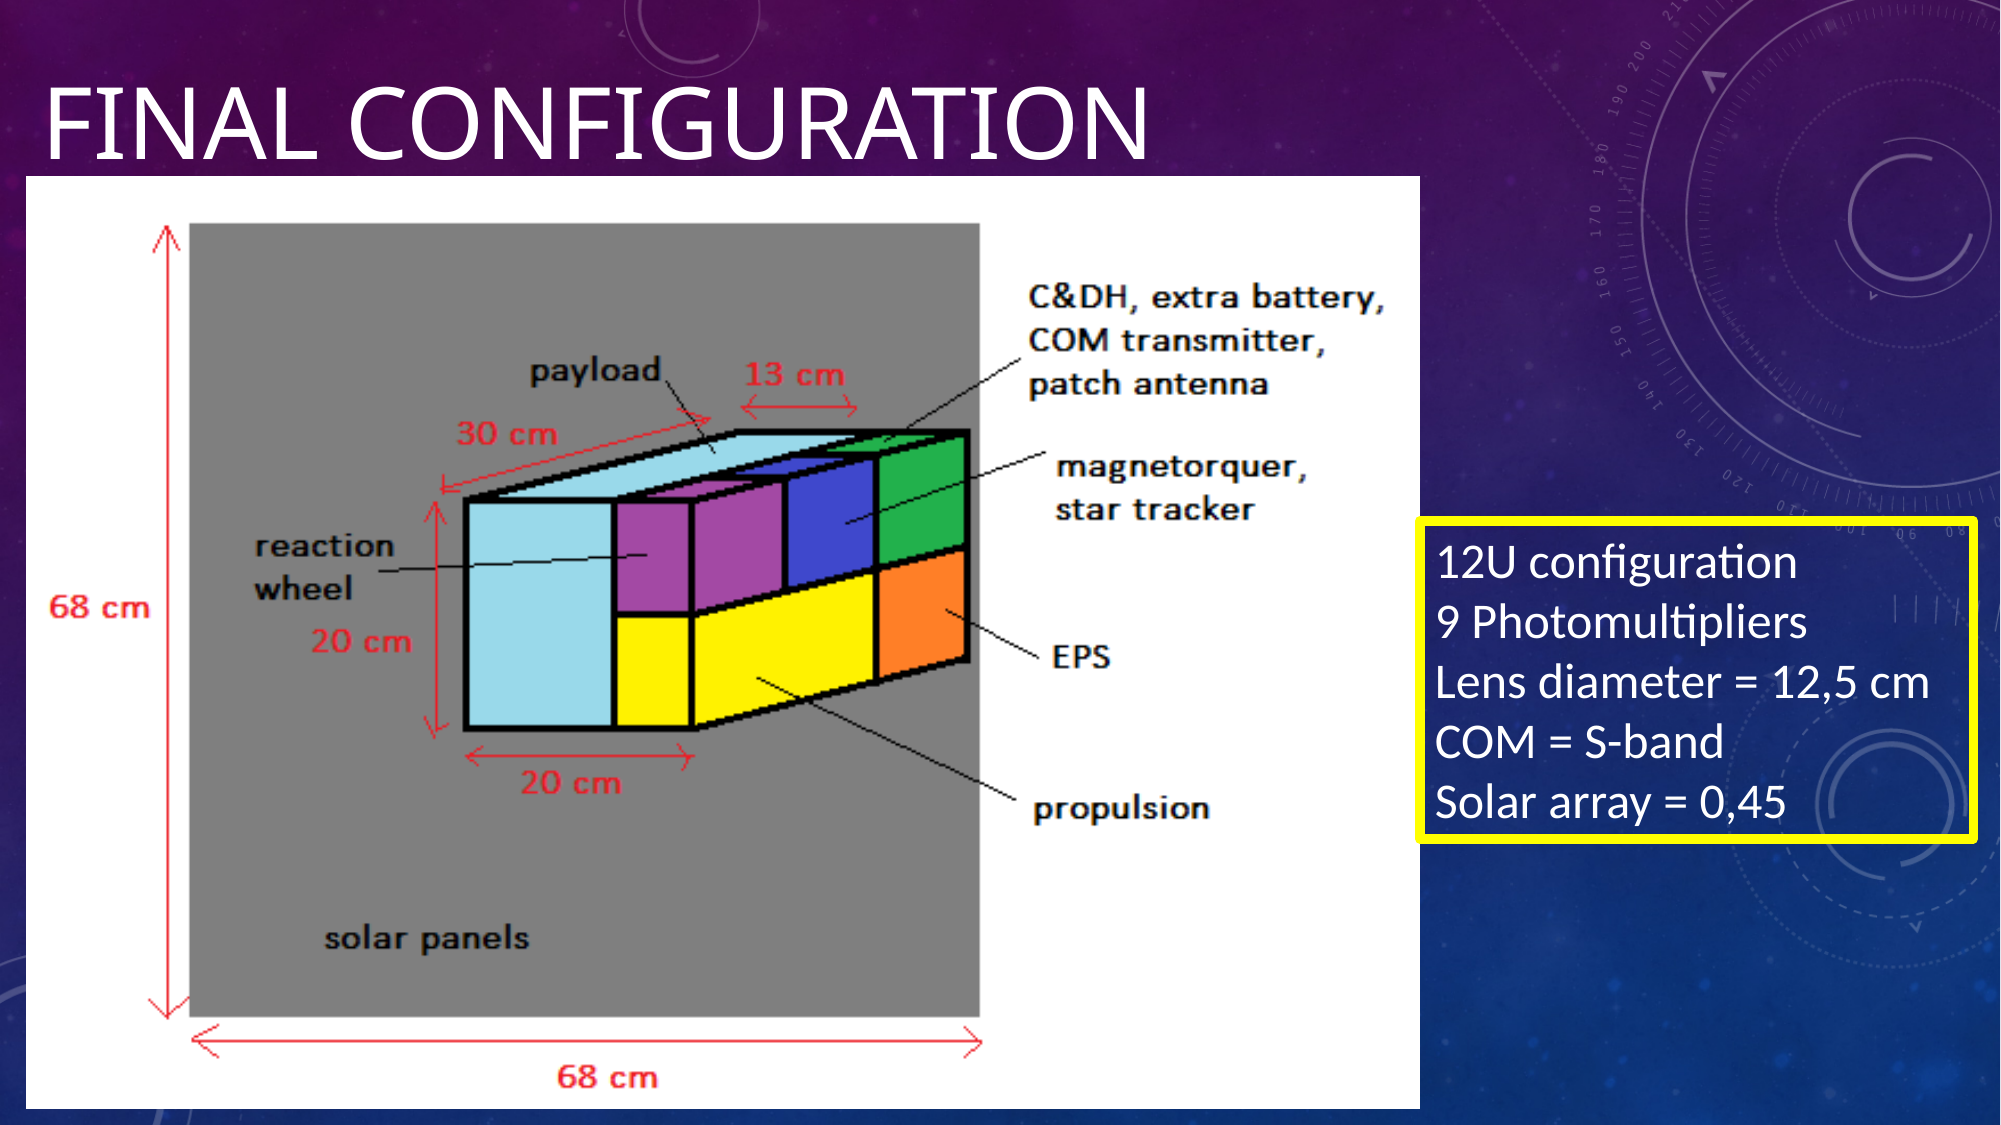

# Final configuration
12U configuration
9 Photomultipliers
Lens diameter = 12,5 cm
COM = S-band
Solar array = 0,45